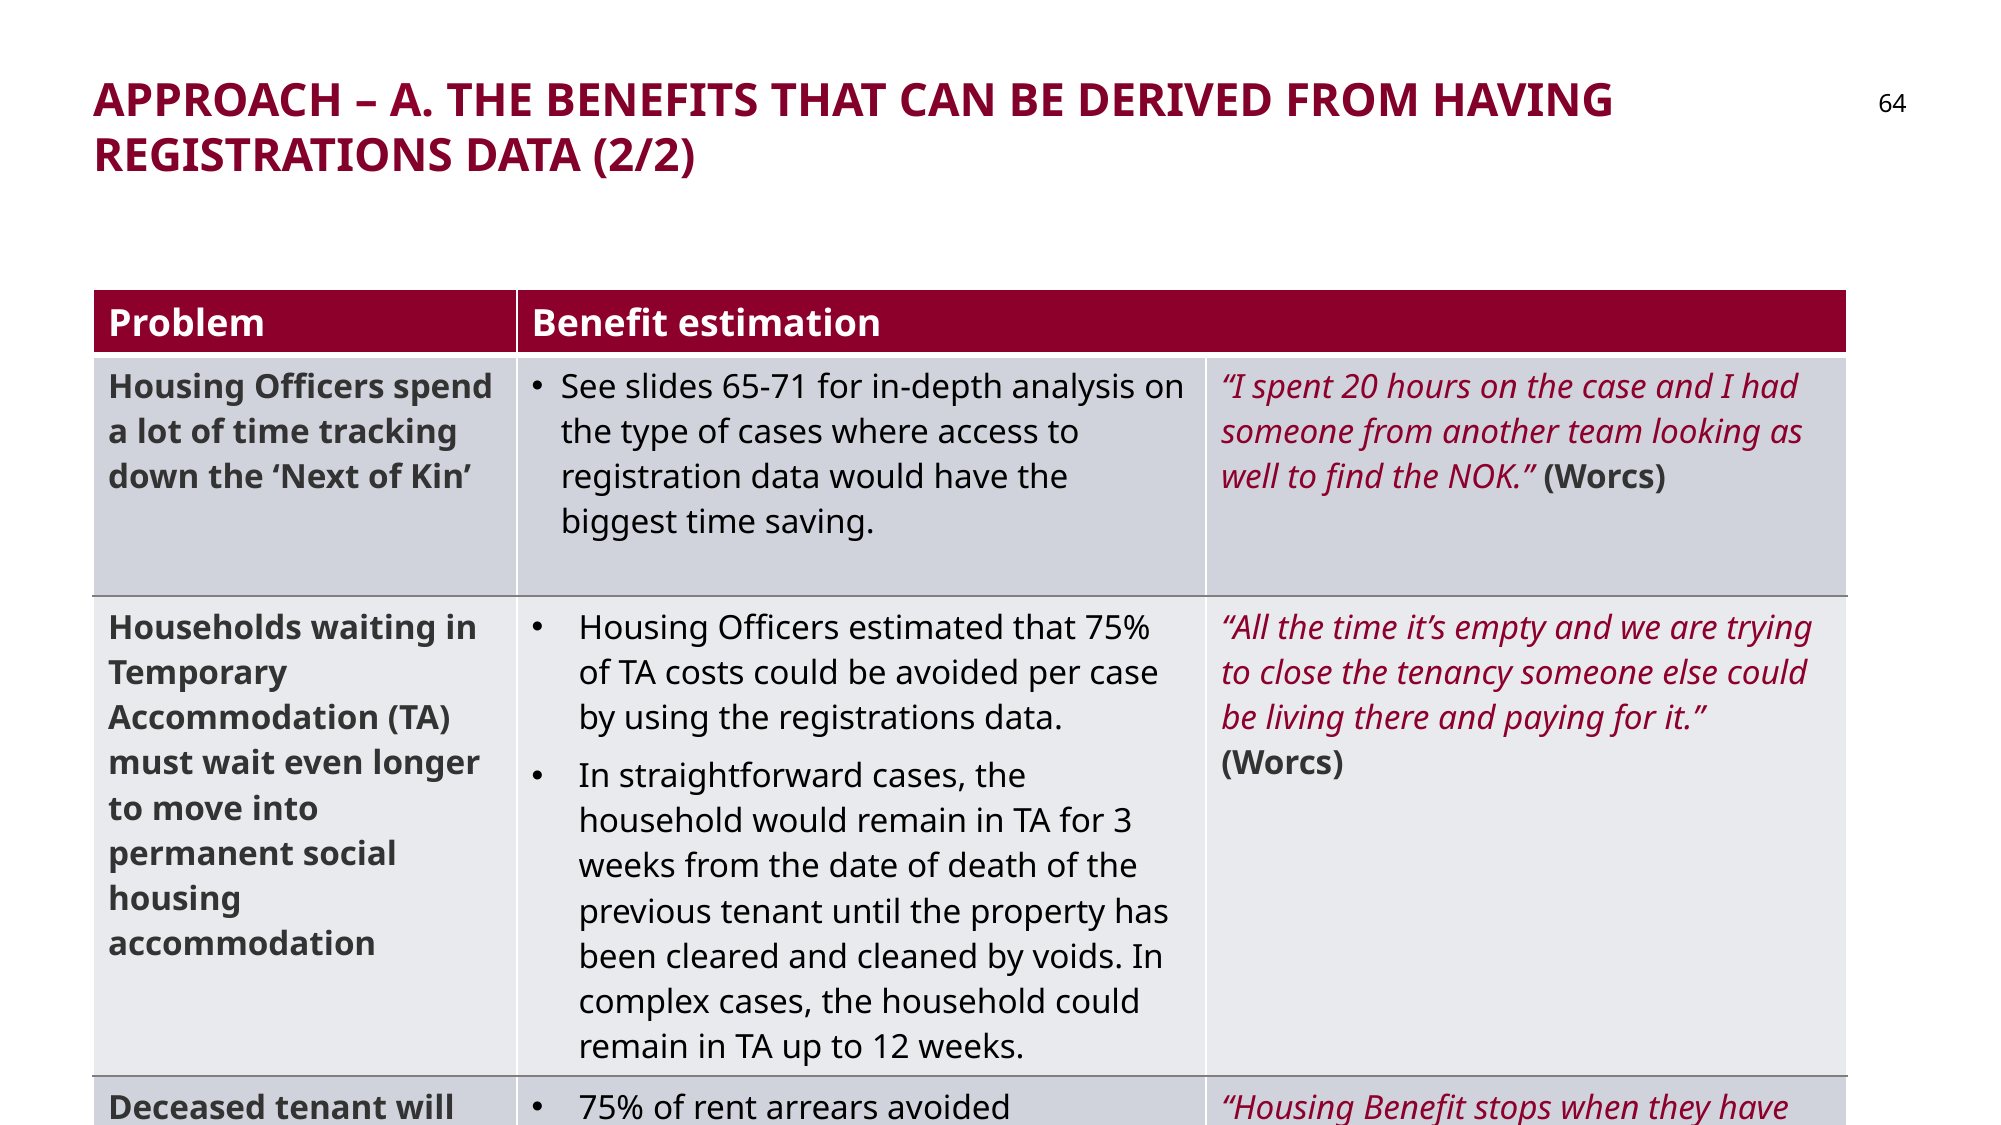

# APPROACH – A. THE BENEFITS THAT CAN BE DERIVED FROM HAVING REGISTRATIONS DATA (2/2)
| Problem | Benefit estimation | |
| --- | --- | --- |
| Housing Officers spend a lot of time tracking down the ‘Next of Kin’ | See slides 65-71 for in-depth analysis on the type of cases where access to registration data would have the biggest time saving. | “I spent 20 hours on the case and I had someone from another team looking as well to find the NOK.” (Worcs) |
| Households waiting in Temporary Accommodation (TA) must wait even longer to move into permanent social housing accommodation | Housing Officers estimated that 75% of TA costs could be avoided per case by using the registrations data. In straightforward cases, the household would remain in TA for 3 weeks from the date of death of the previous tenant until the property has been cleared and cleaned by voids. In complex cases, the household could remain in TA up to 12 weeks. | “All the time it’s empty and we are trying to close the tenancy someone else could be living there and paying for it.” (Worcs) |
| Deceased tenant will continue to accrue rent arrears | 75% of rent arrears avoided 9 weeks of rent arrears avoided | “Housing Benefit stops when they have died but the rent continues until it’s closed – not all NOK realise that.” (East Suffolk) |